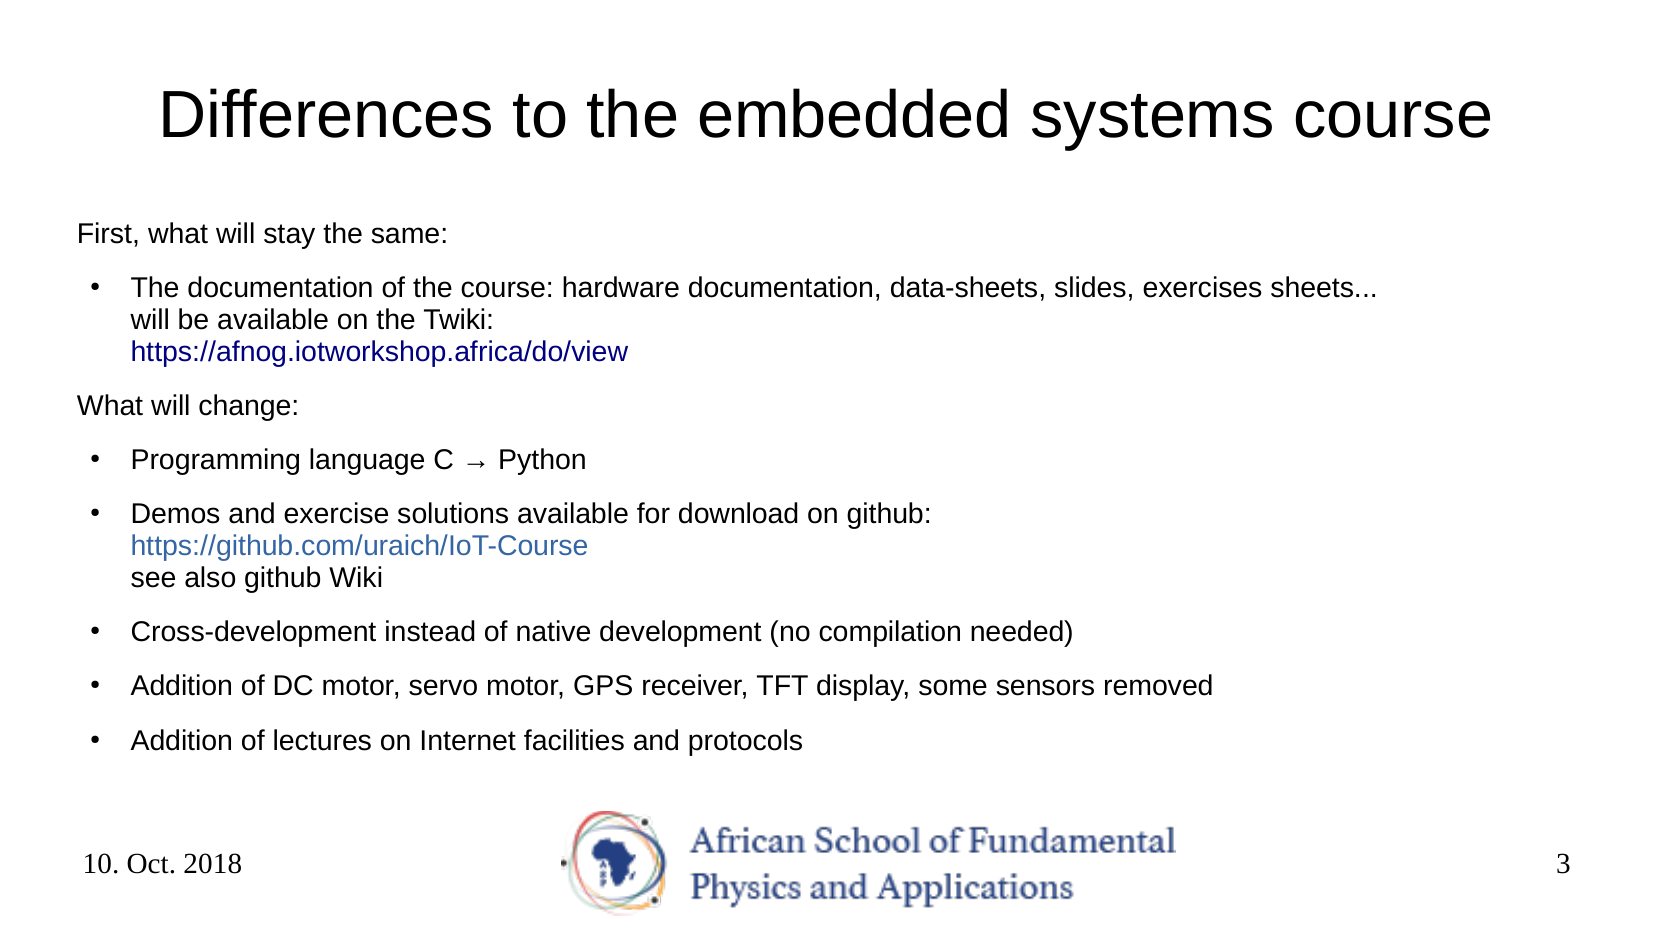

# Differences to the embedded systems course
First, what will stay the same:
The documentation of the course: hardware documentation, data-sheets, slides, exercises sheets...
will be available on the Twiki:
https://afnog.iotworkshop.africa/do/view
What will change:
Programming language C → Python
Demos and exercise solutions available for download on github:
https://github.com/uraich/IoT-Course
see also github Wiki
Cross-development instead of native development (no compilation needed)
Addition of DC motor, servo motor, GPS receiver, TFT display, some sensors removed
Addition of lectures on Internet facilities and protocols
10. Oct. 2018
3